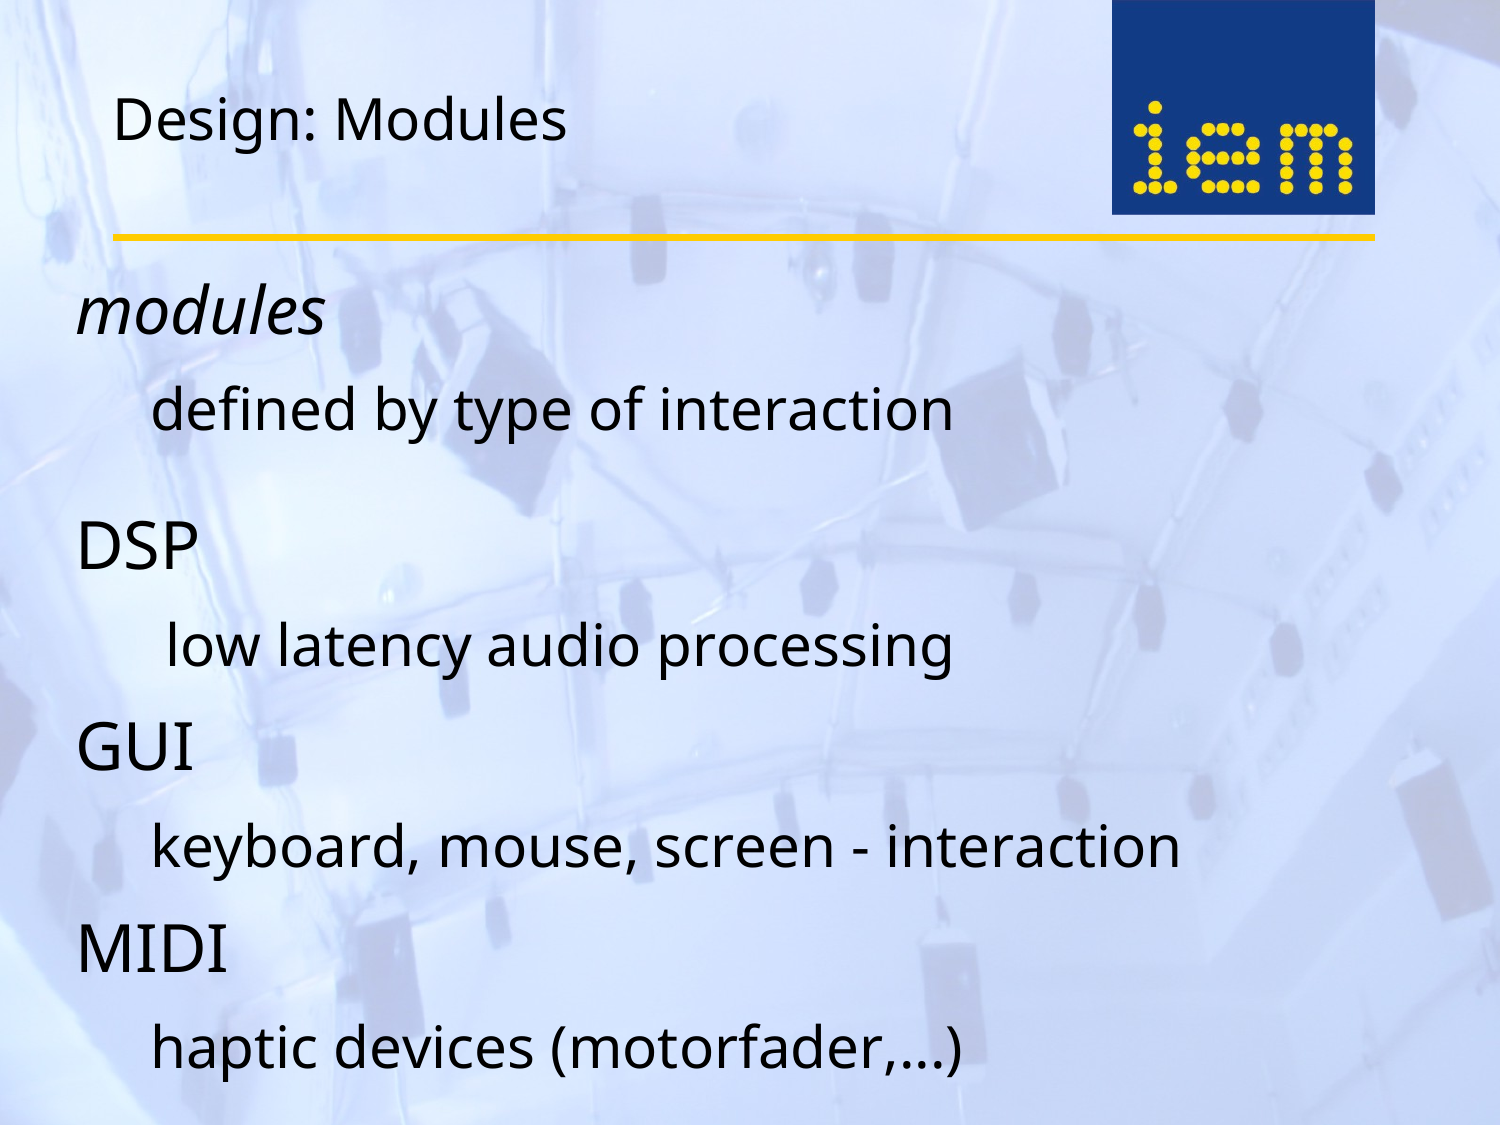

# Design: Modules
modules
defined by type of interaction
DSP
 low latency audio processing
GUI
keyboard, mouse, screen - interaction
MIDI
haptic devices (motorfader,...)
...